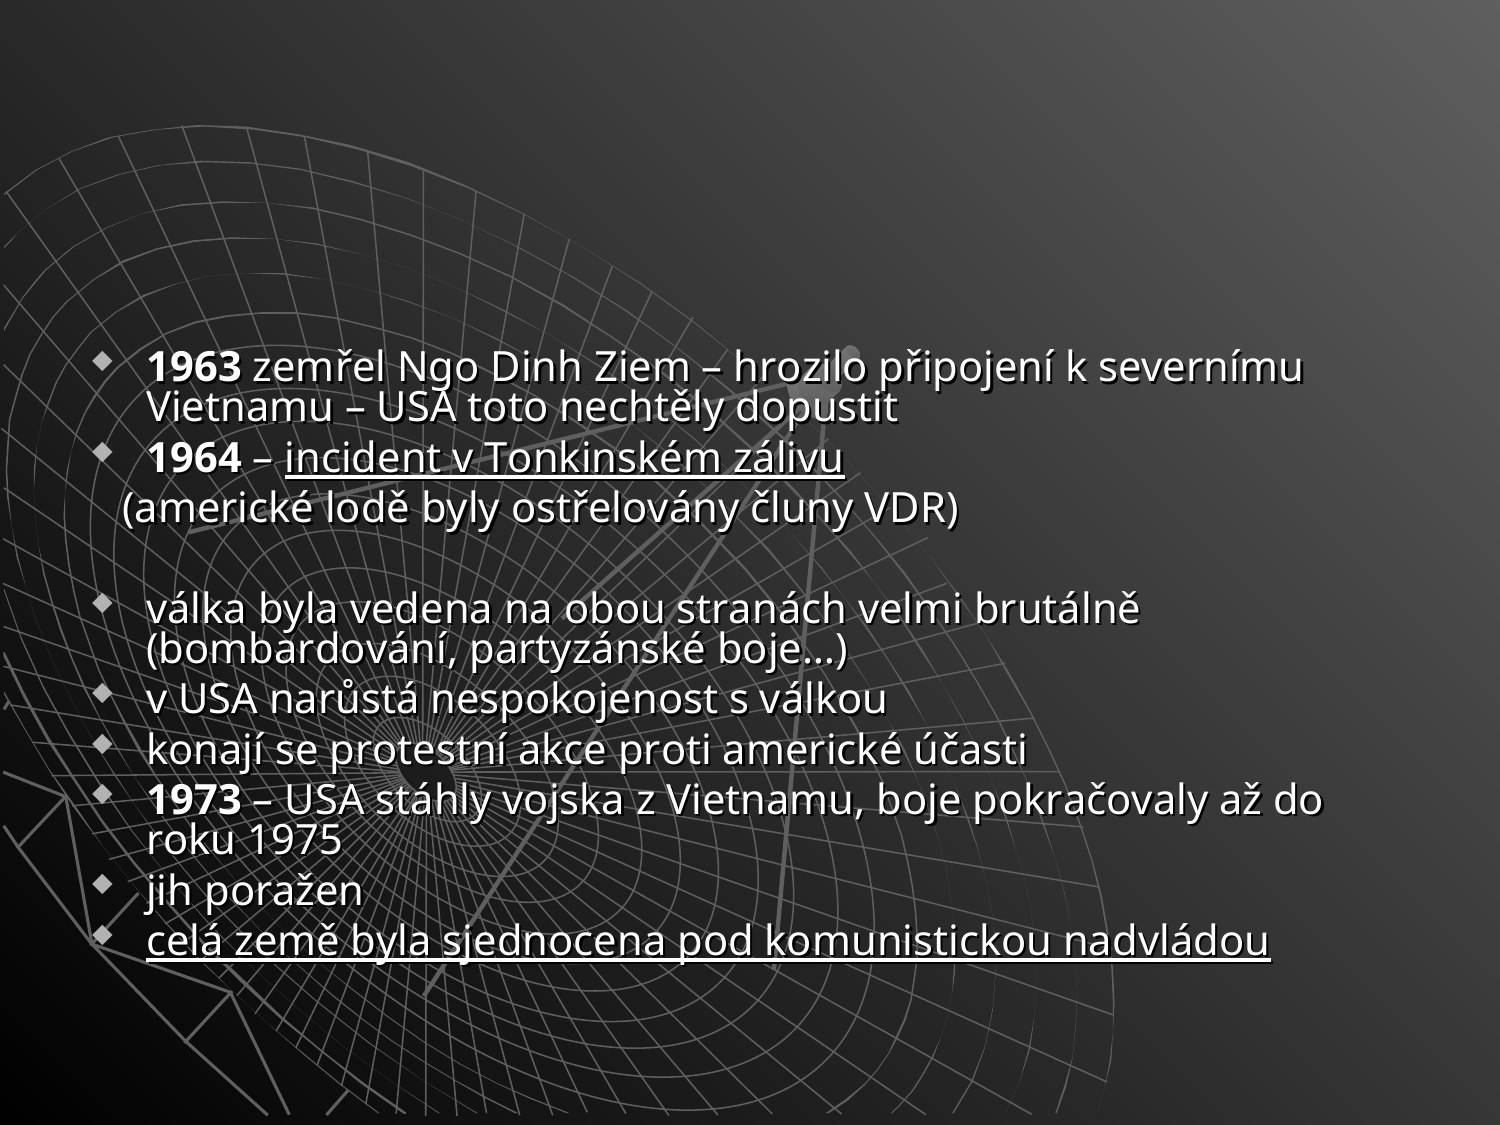

#
1963 zemřel Ngo Dinh Ziem – hrozilo připojení k severnímu Vietnamu – USA toto nechtěly dopustit
1964 – incident v Tonkinském zálivu
 (americké lodě byly ostřelovány čluny VDR)
válka byla vedena na obou stranách velmi brutálně (bombardování, partyzánské boje…)
v USA narůstá nespokojenost s válkou
konají se protestní akce proti americké účasti
1973 – USA stáhly vojska z Vietnamu, boje pokračovaly až do roku 1975
jih poražen
celá země byla sjednocena pod komunistickou nadvládou